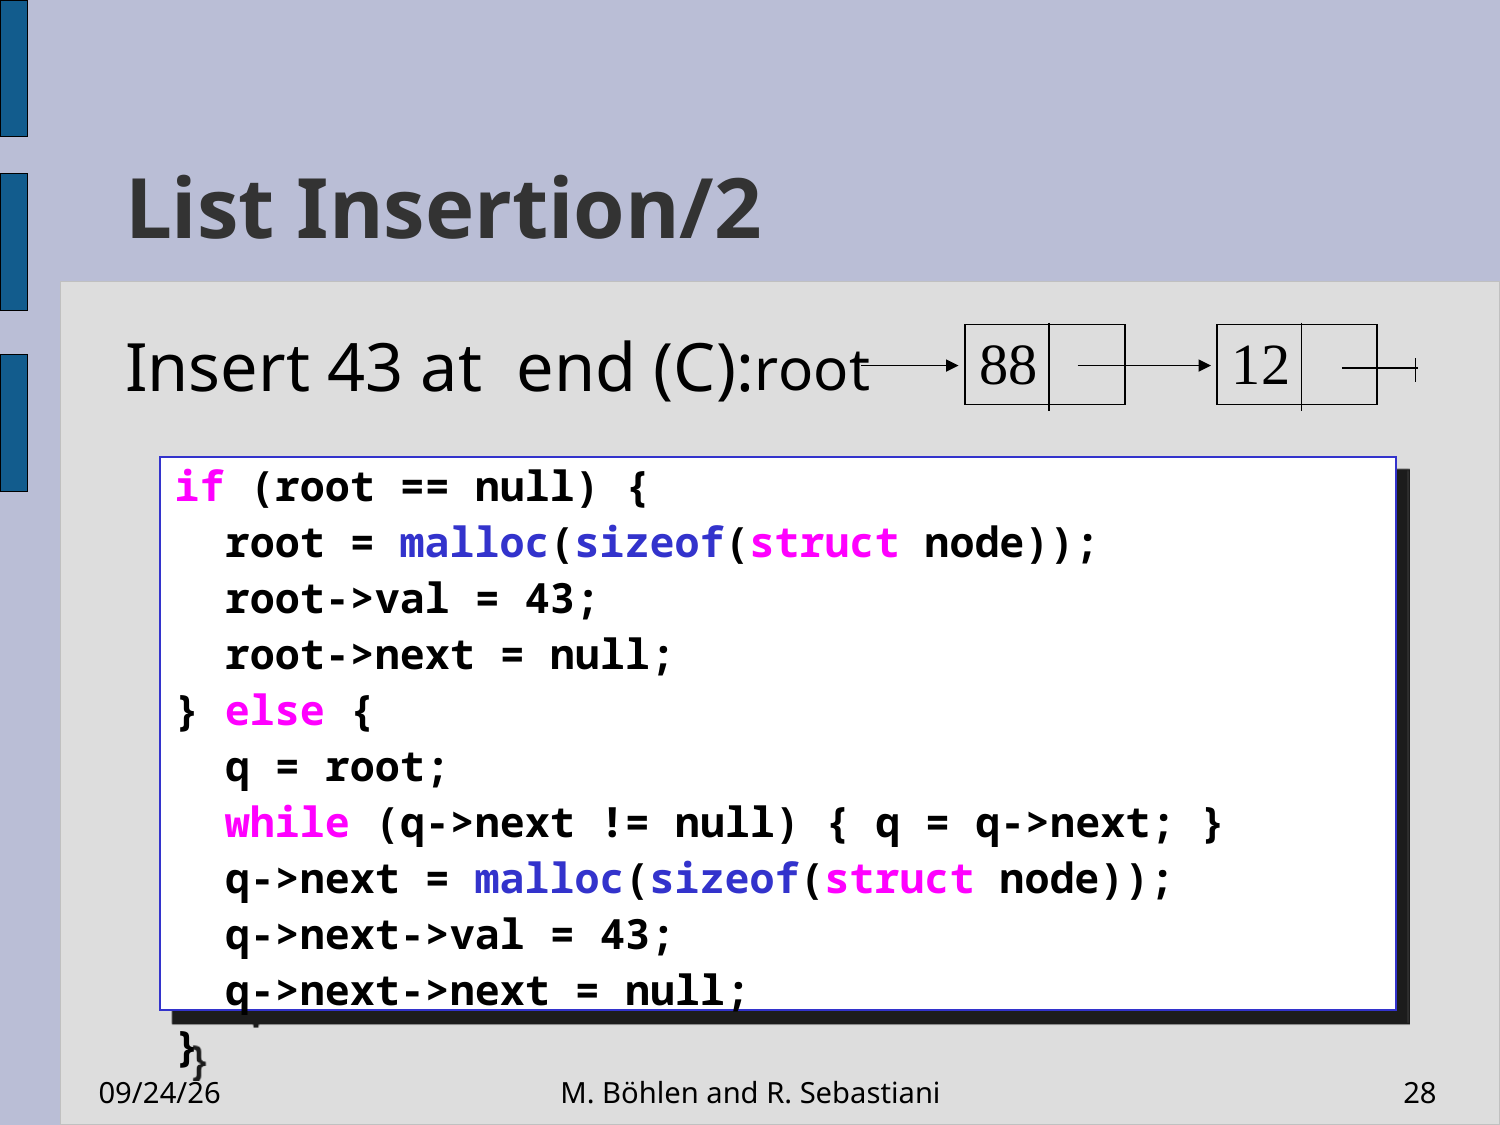

# List Insertion/2
Insert 43 at end (C):
root
88
12
if (root == null) {
 root = malloc(sizeof(struct node));
 root->val = 43;
 root->next = null;
} else {
 q = root;
 while (q->next != null) { q = q->next; }
 q->next = malloc(sizeof(struct node));
 q->next->val = 43;
 q->next->next = null;
}
M. Böhlen and R. Sebastiani
28